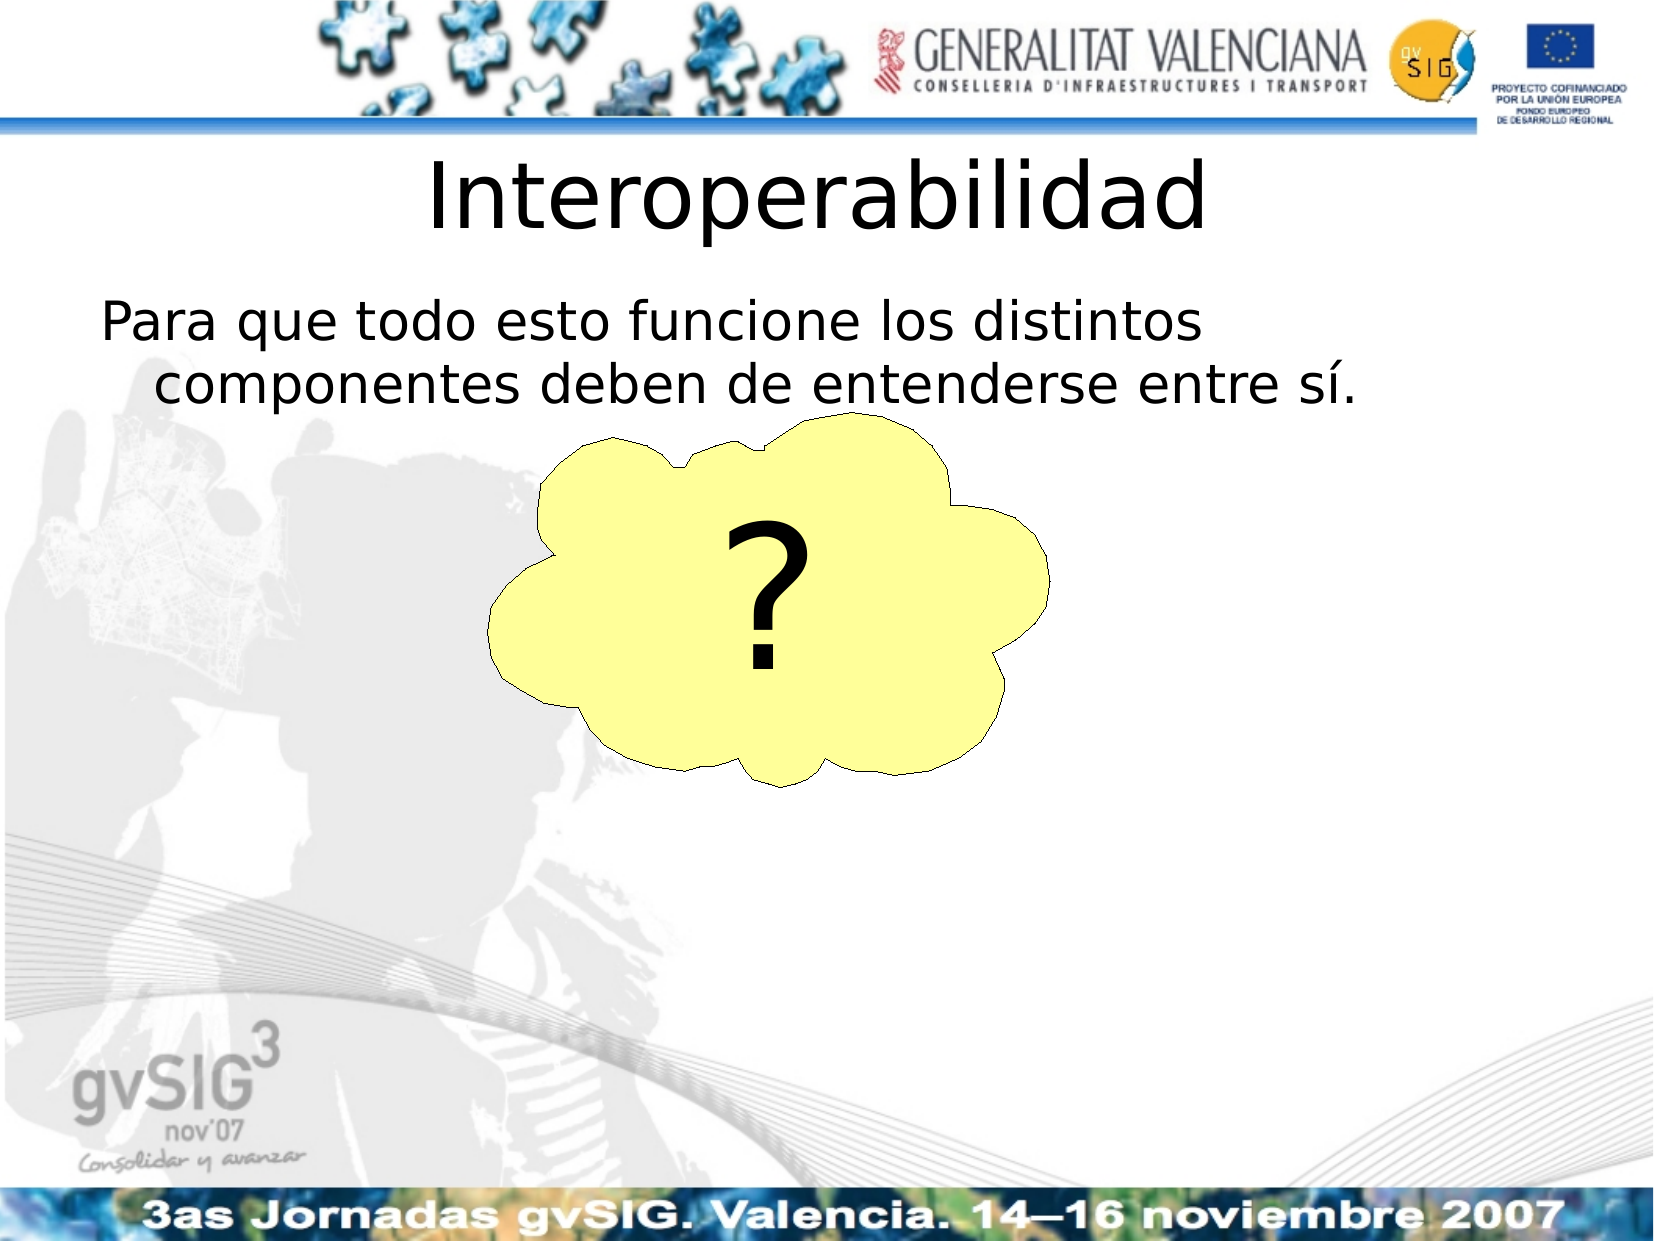

# Interoperabilidad
Para que todo esto funcione los distintos componentes deben de entenderse entre sí.
?